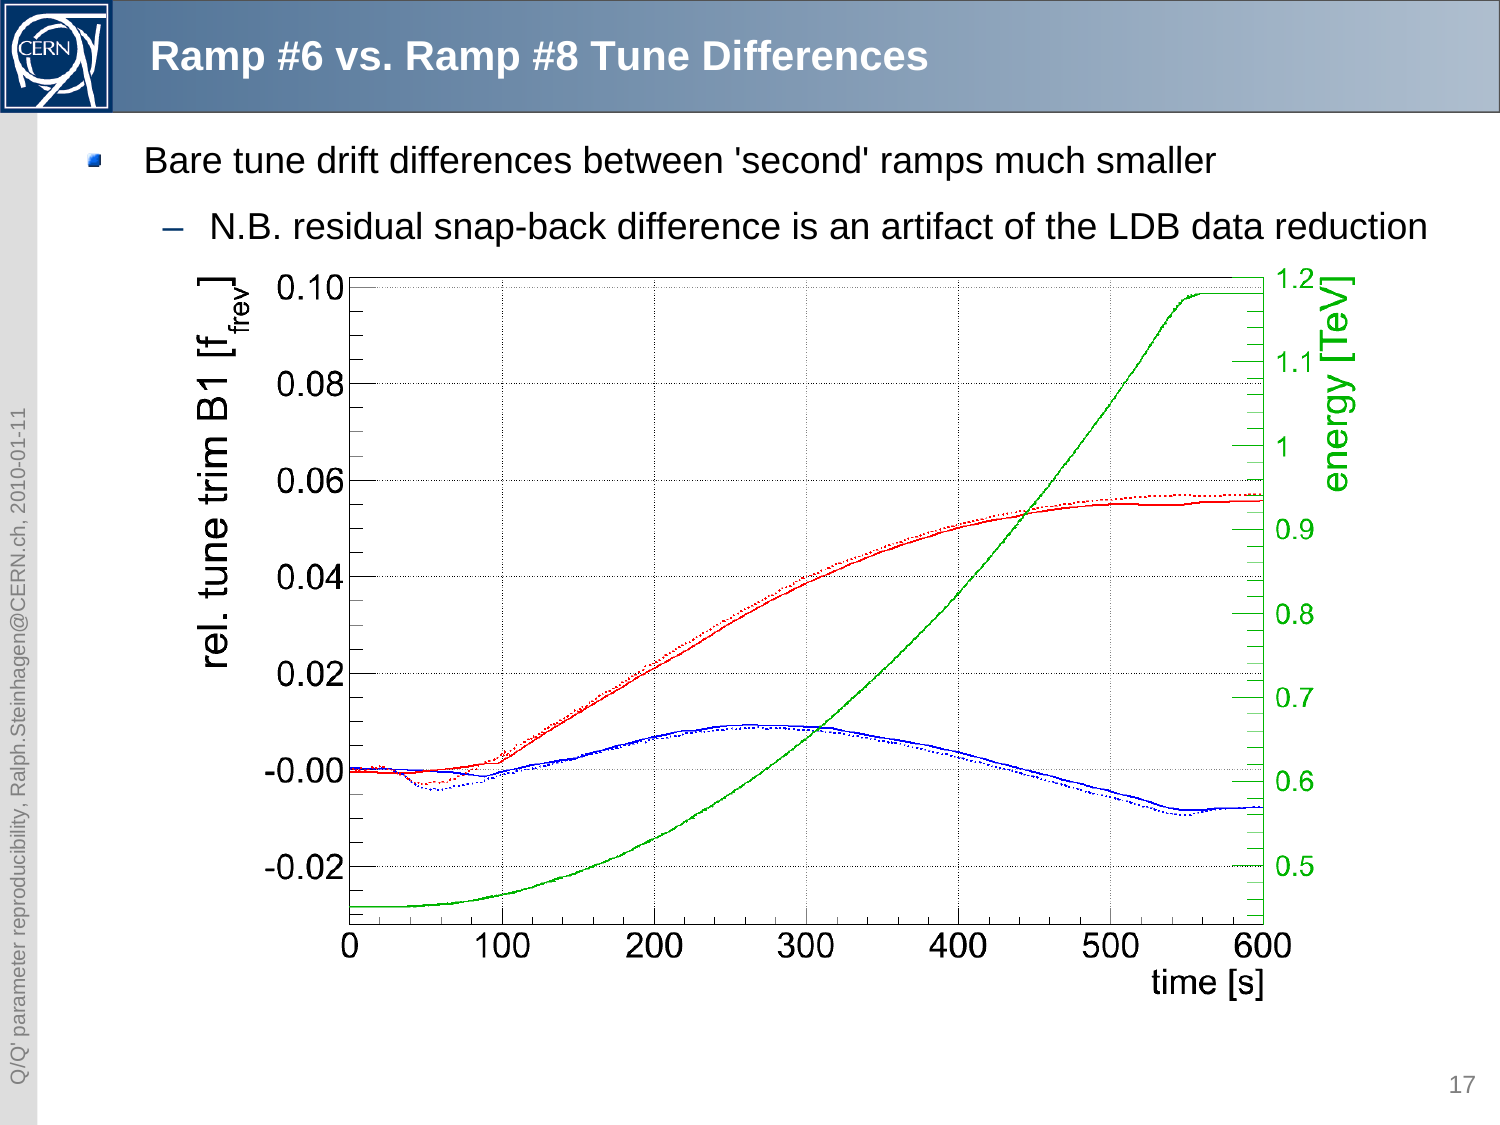

# Ramp #6 vs. Ramp #8 Tune Differences
Bare tune drift differences between 'second' ramps much smaller
N.B. residual snap-back difference is an artifact of the LDB data reduction